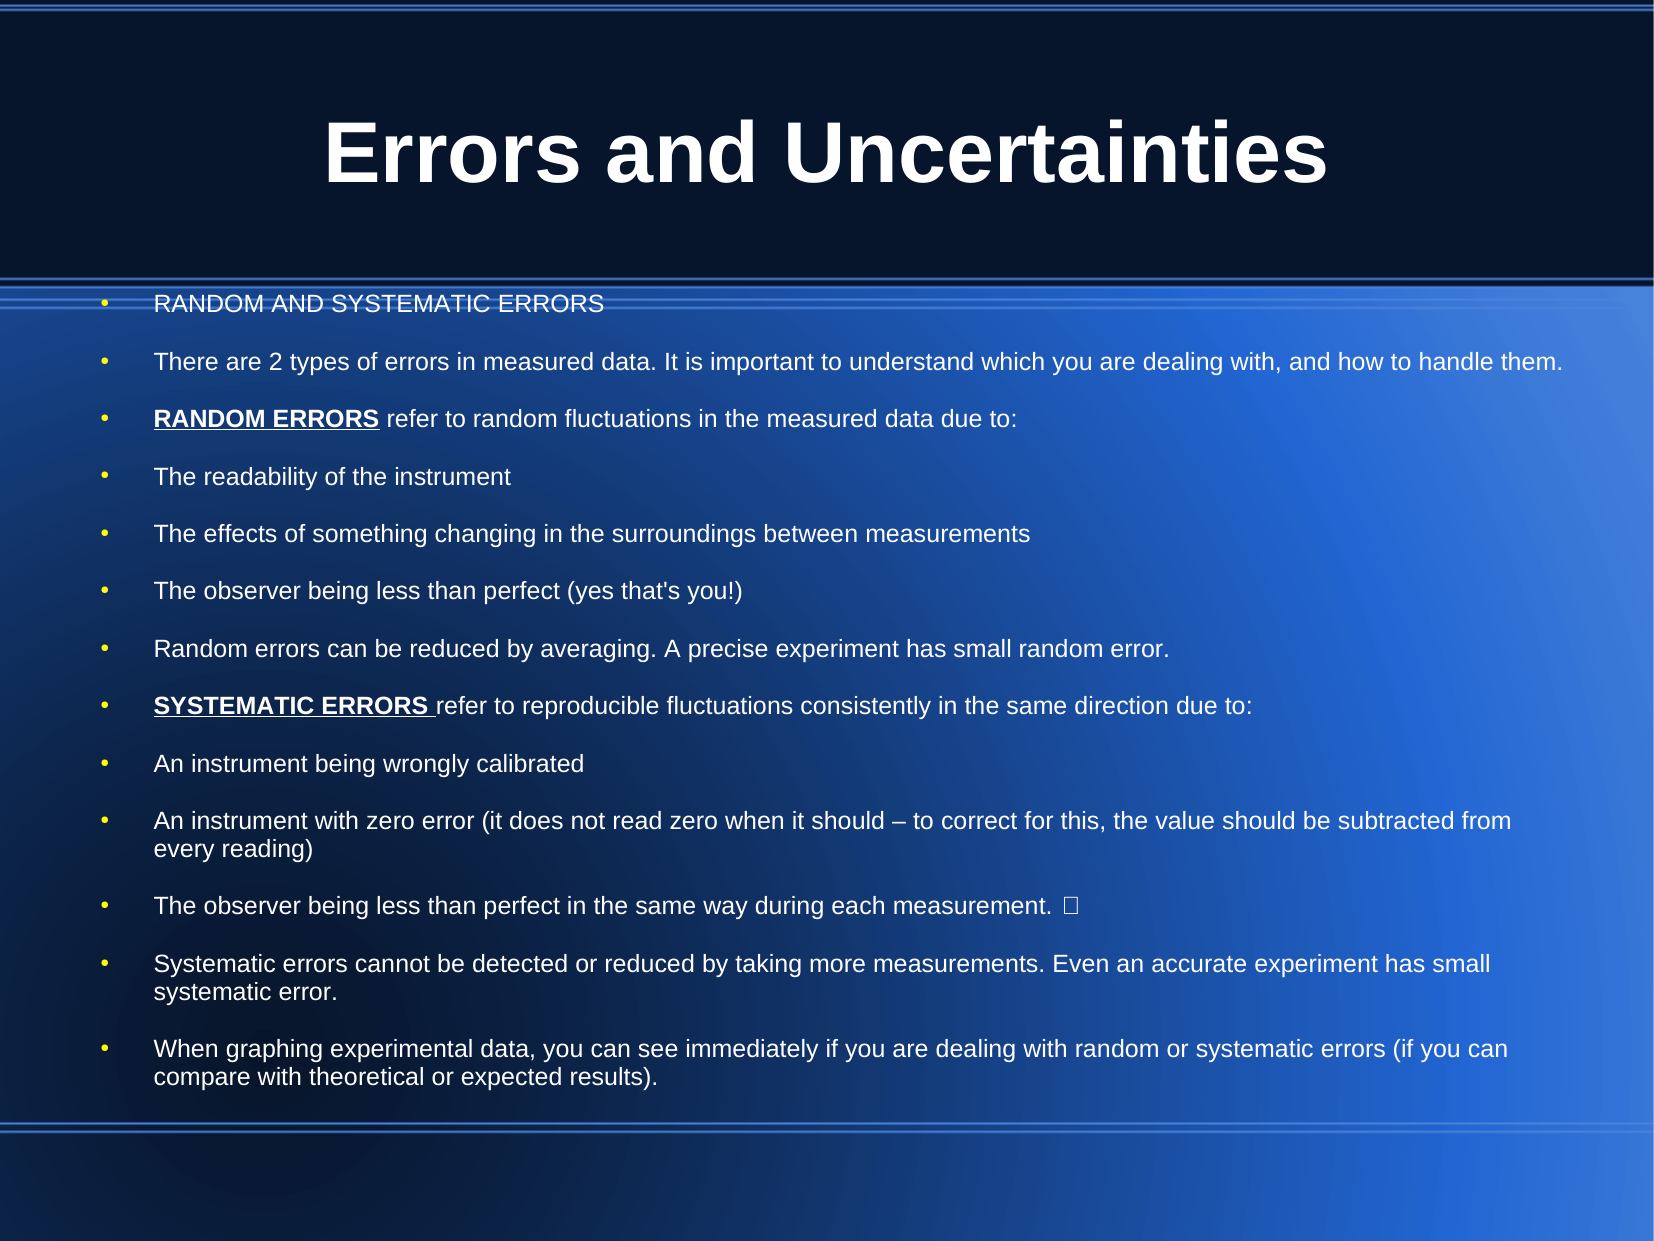

# Errors and Uncertainties
RANDOM AND SYSTEMATIC ERRORS
There are 2 types of errors in measured data. It is important to understand which you are dealing with, and how to handle them.
RANDOM ERRORS refer to random fluctuations in the measured data due to:
The readability of the instrument
The effects of something changing in the surroundings between measurements
The observer being less than perfect (yes that's you!)
Random errors can be reduced by averaging. A precise experiment has small random error.
SYSTEMATIC ERRORS refer to reproducible fluctuations consistently in the same direction due to:
An instrument being wrongly calibrated
An instrument with zero error (it does not read zero when it should – to correct for this, the value should be subtracted from every reading)
The observer being less than perfect in the same way during each measurement. 
Systematic errors cannot be detected or reduced by taking more measurements. Even an accurate experiment has small systematic error.
When graphing experimental data, you can see immediately if you are dealing with random or systematic errors (if you can compare with theoretical or expected results).